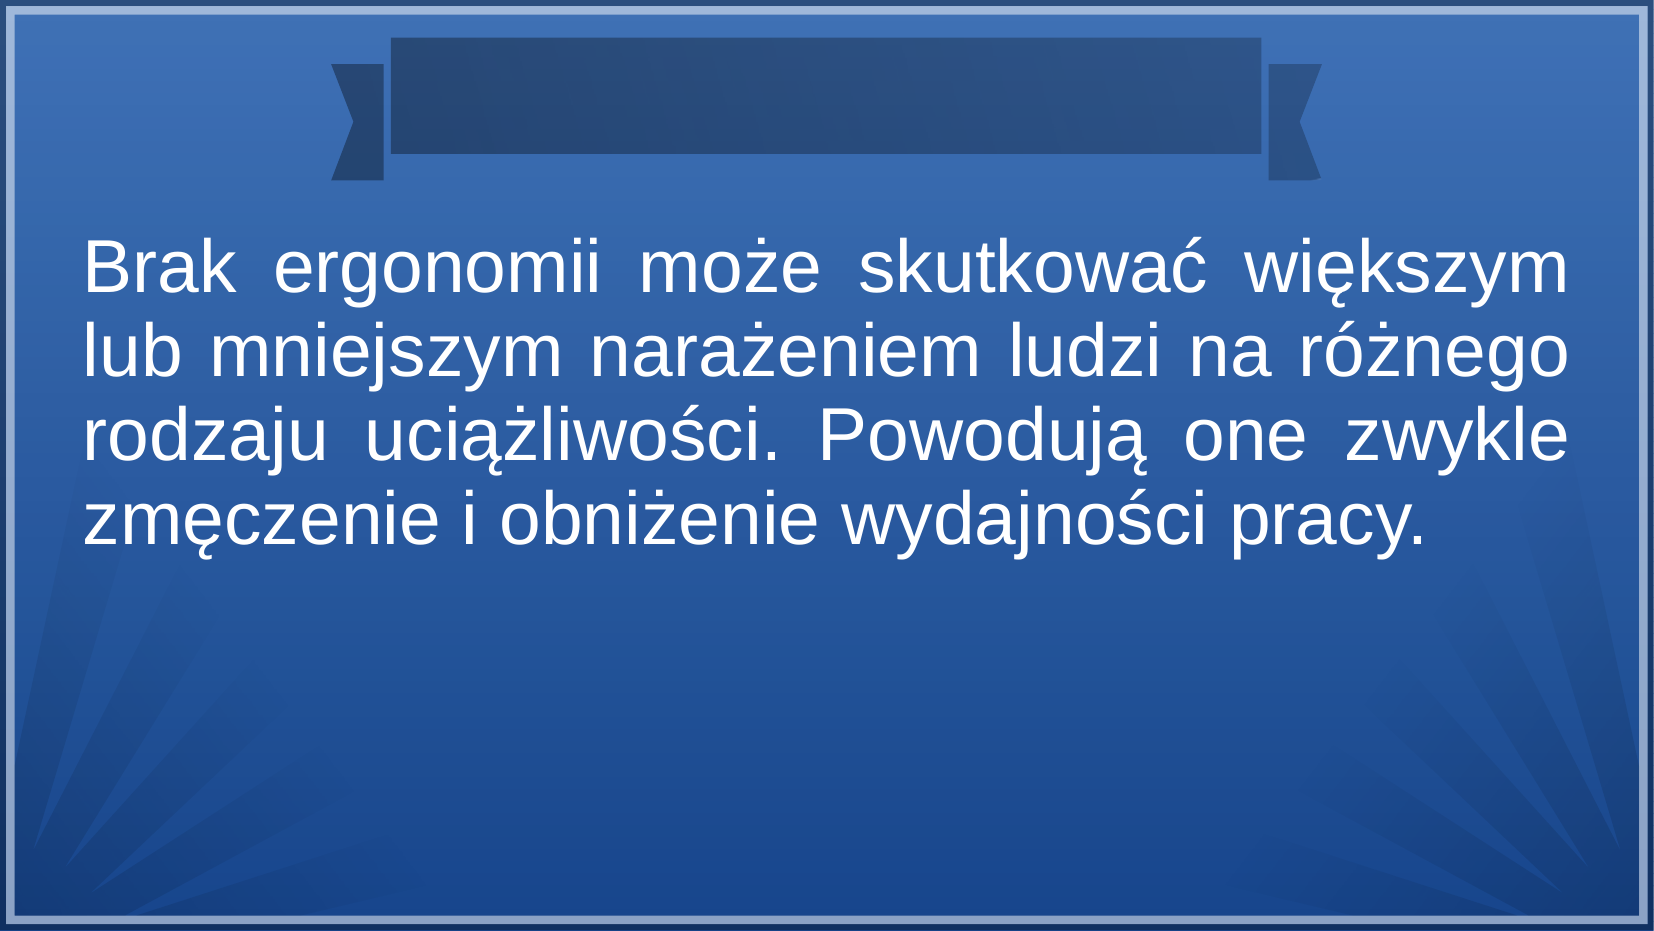

#
Brak ergonomii może skutkować większym lub mniejszym narażeniem ludzi na różnego rodzaju uciążliwości. Powodują one zwykle zmęczenie i obniżenie wydajności pracy.